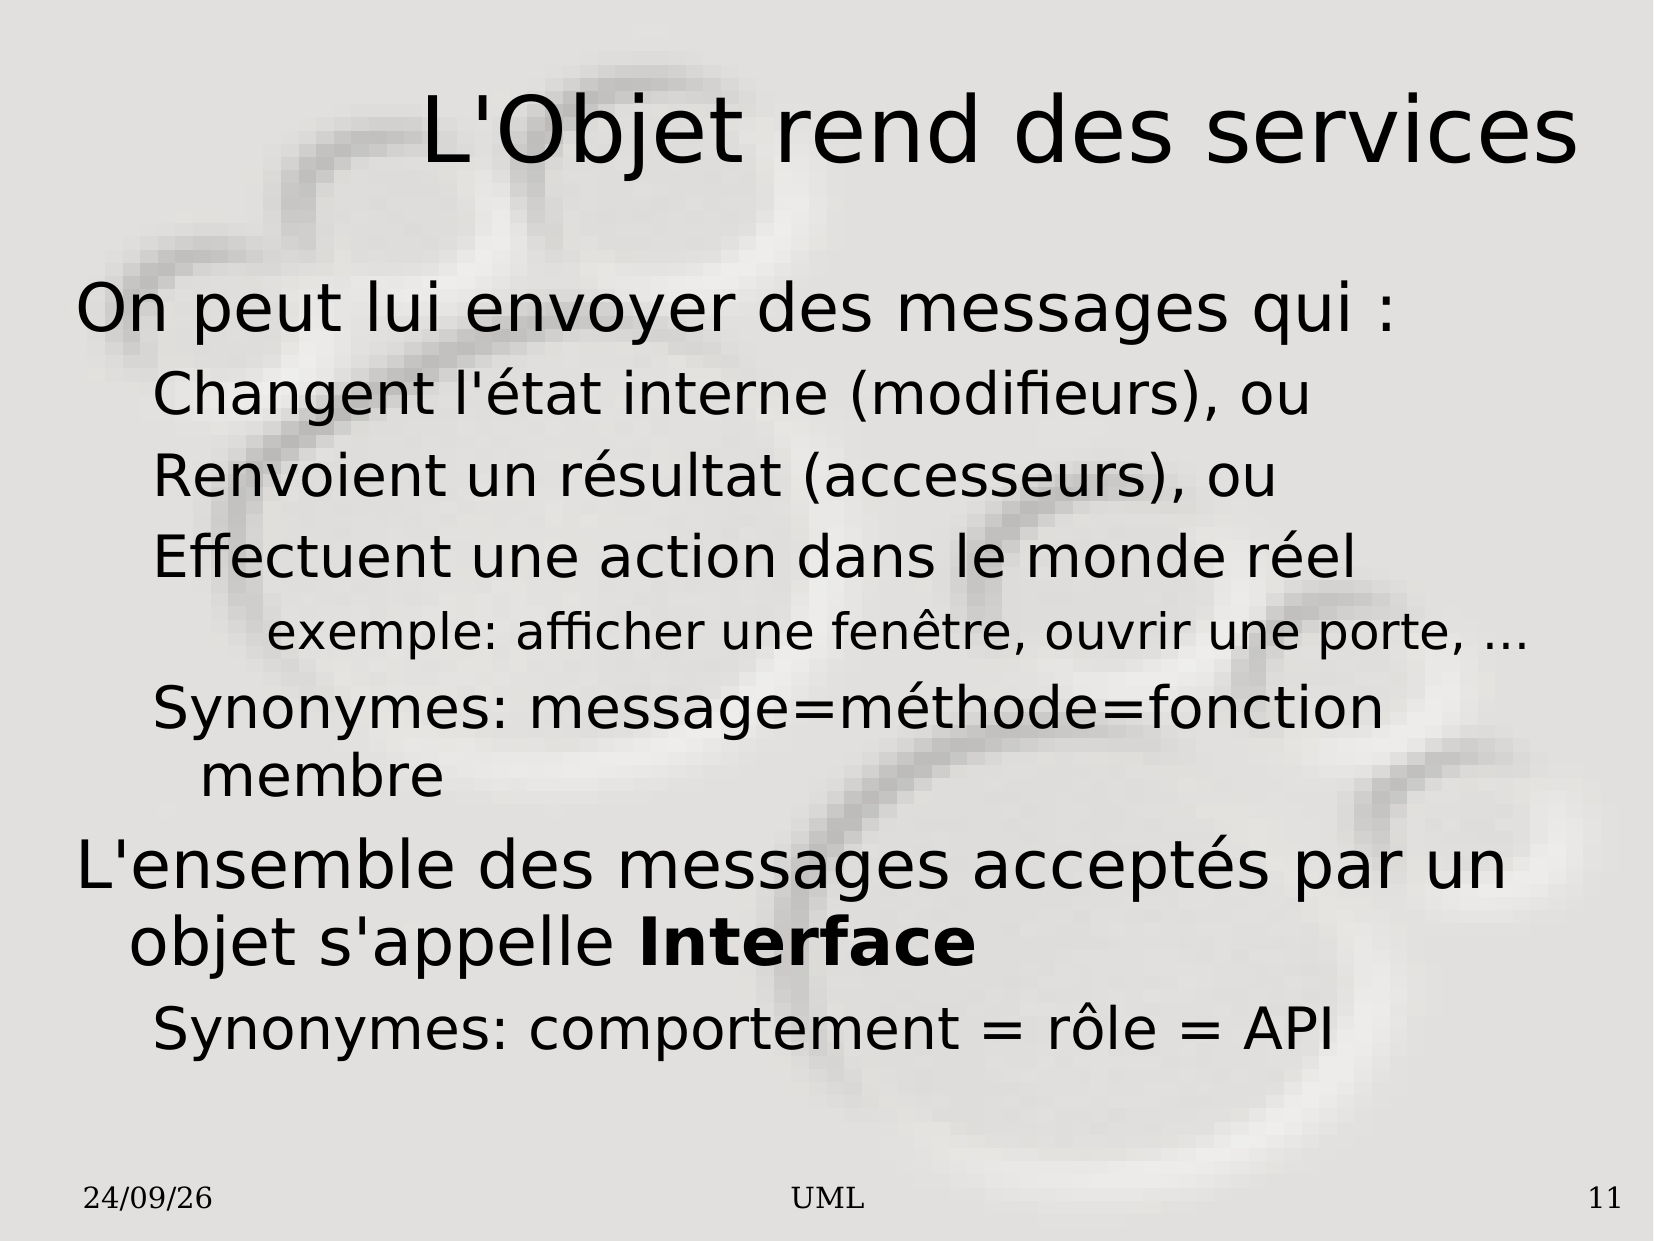

# L'Objet rend des services
On peut lui envoyer des messages qui :
Changent l'état interne (modifieurs), ou
Renvoient un résultat (accesseurs), ou
Effectuent une action dans le monde réel
 exemple: afficher une fenêtre, ouvrir une porte, ...
Synonymes: message=méthode=fonction membre
L'ensemble des messages acceptés par un objet s'appelle Interface
Synonymes: comportement = rôle = API
UML
11